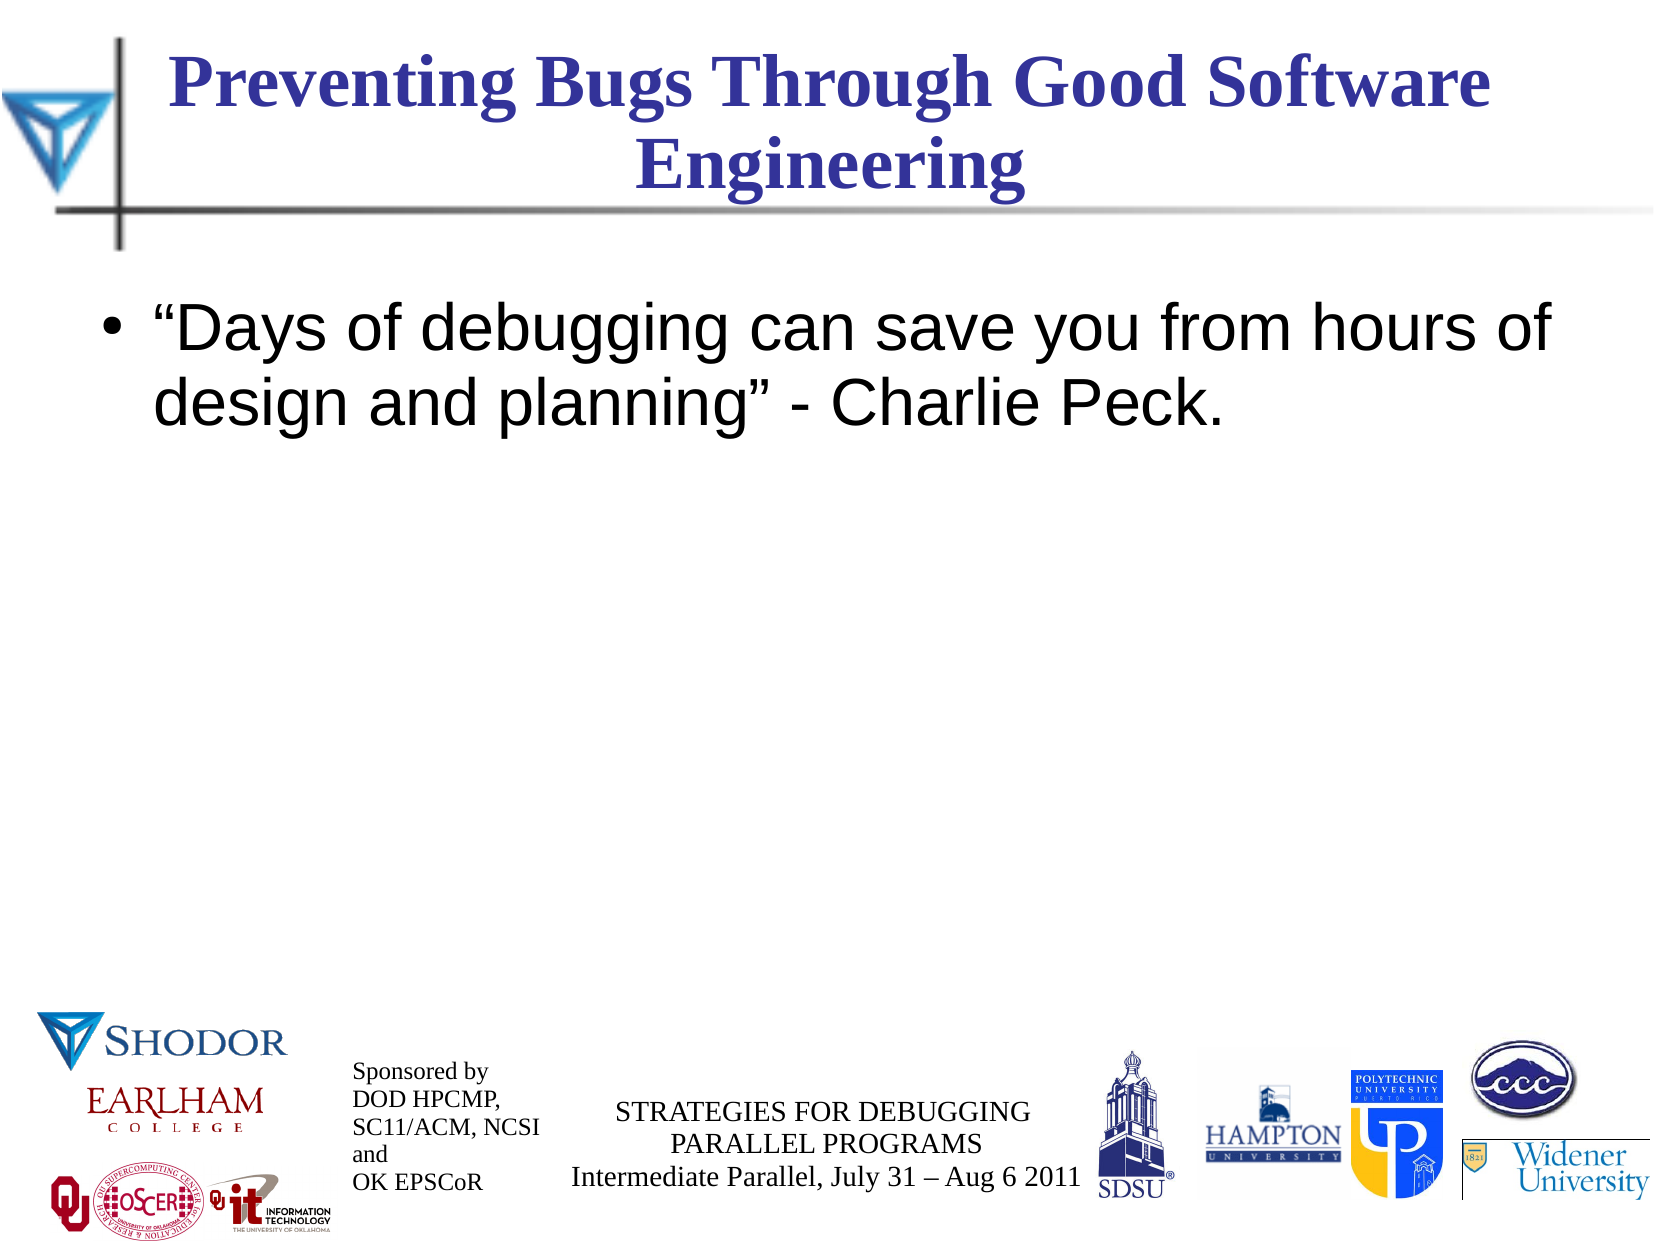

# Preventing Bugs Through Good Software Engineering
“Days of debugging can save you from hours of design and planning” - Charlie Peck.
Sponsored by DOD HPCMP, SC11/ACM, NCSI and
OK EPSCoR
STRATEGIES FOR DEBUGGING
PARALLEL PROGRAMS
Intermediate Parallel, July 31 – Aug 6 2011